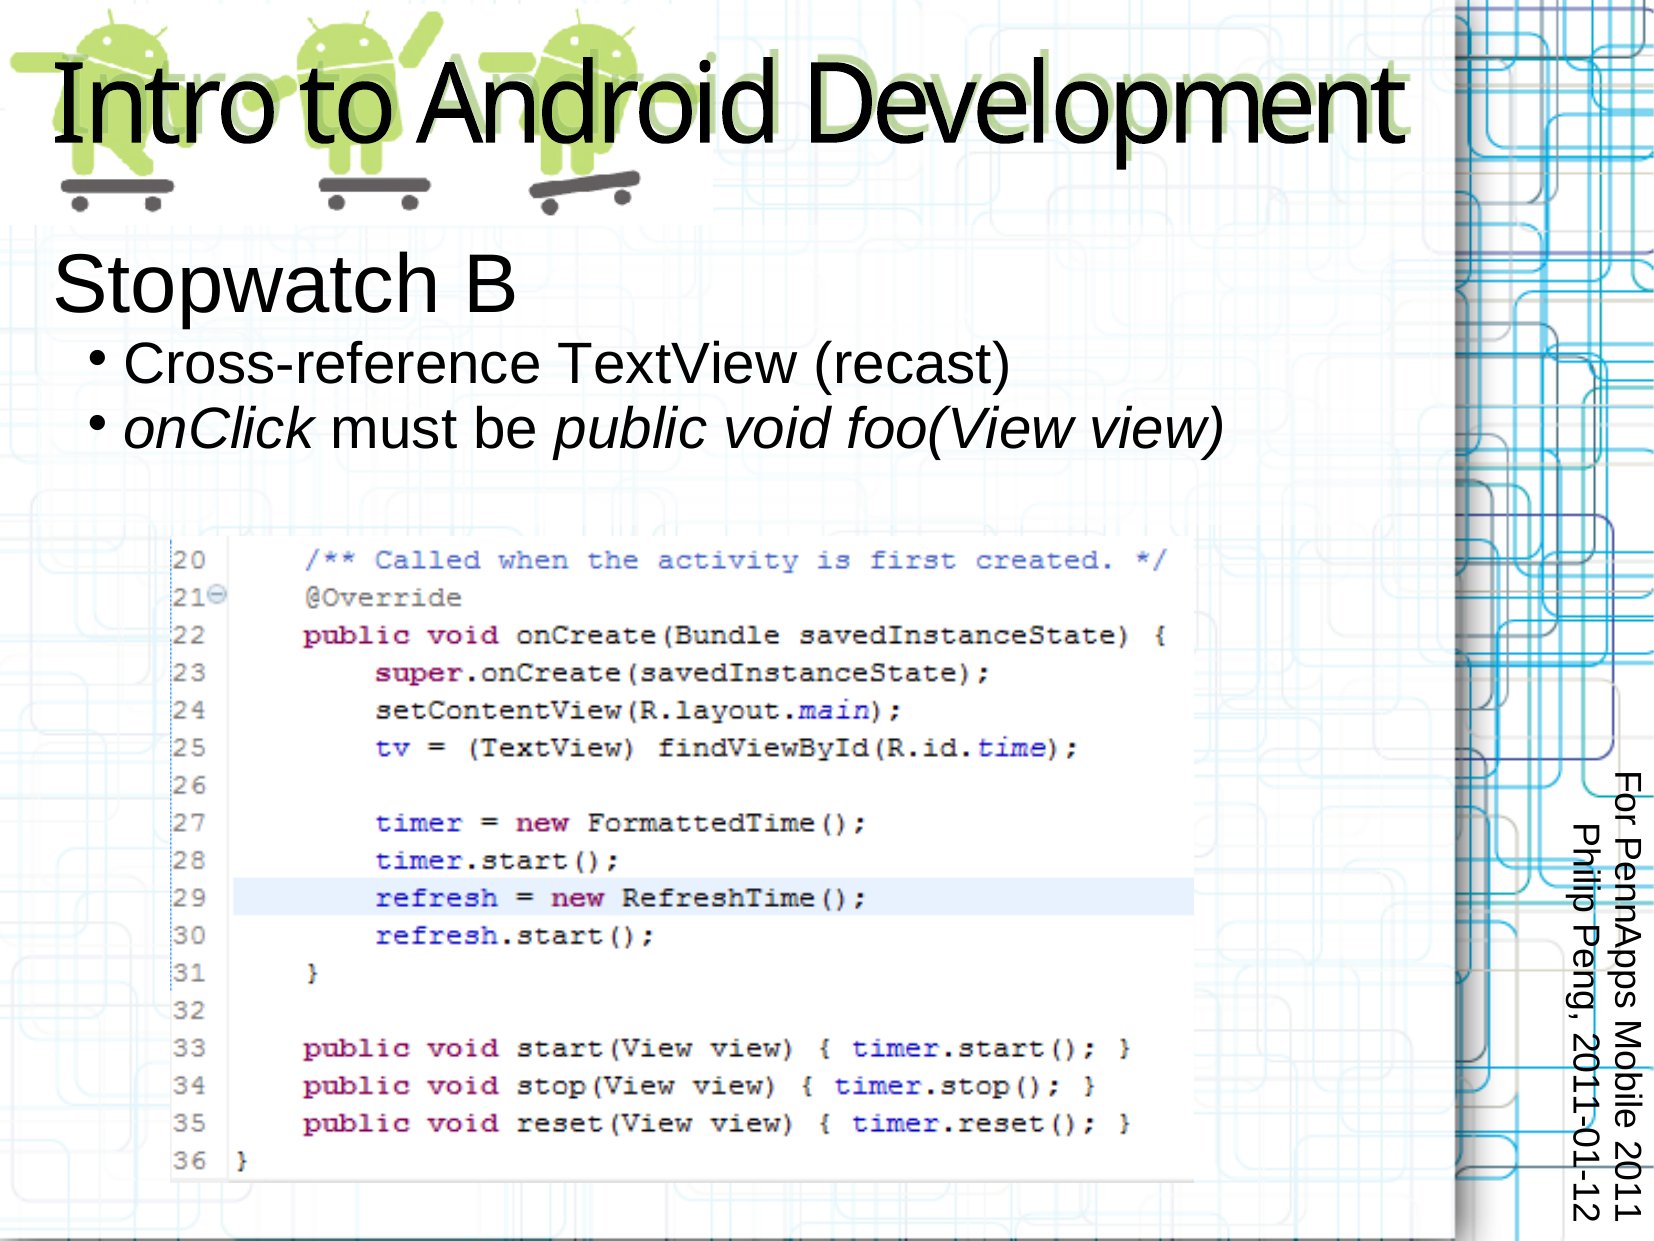

Intro to Android Development
Stopwatch B
Cross-reference TextView (recast)
onClick must be public void foo(View view)
For PennApps Mobile 2011
Philip Peng, 2011-01-12